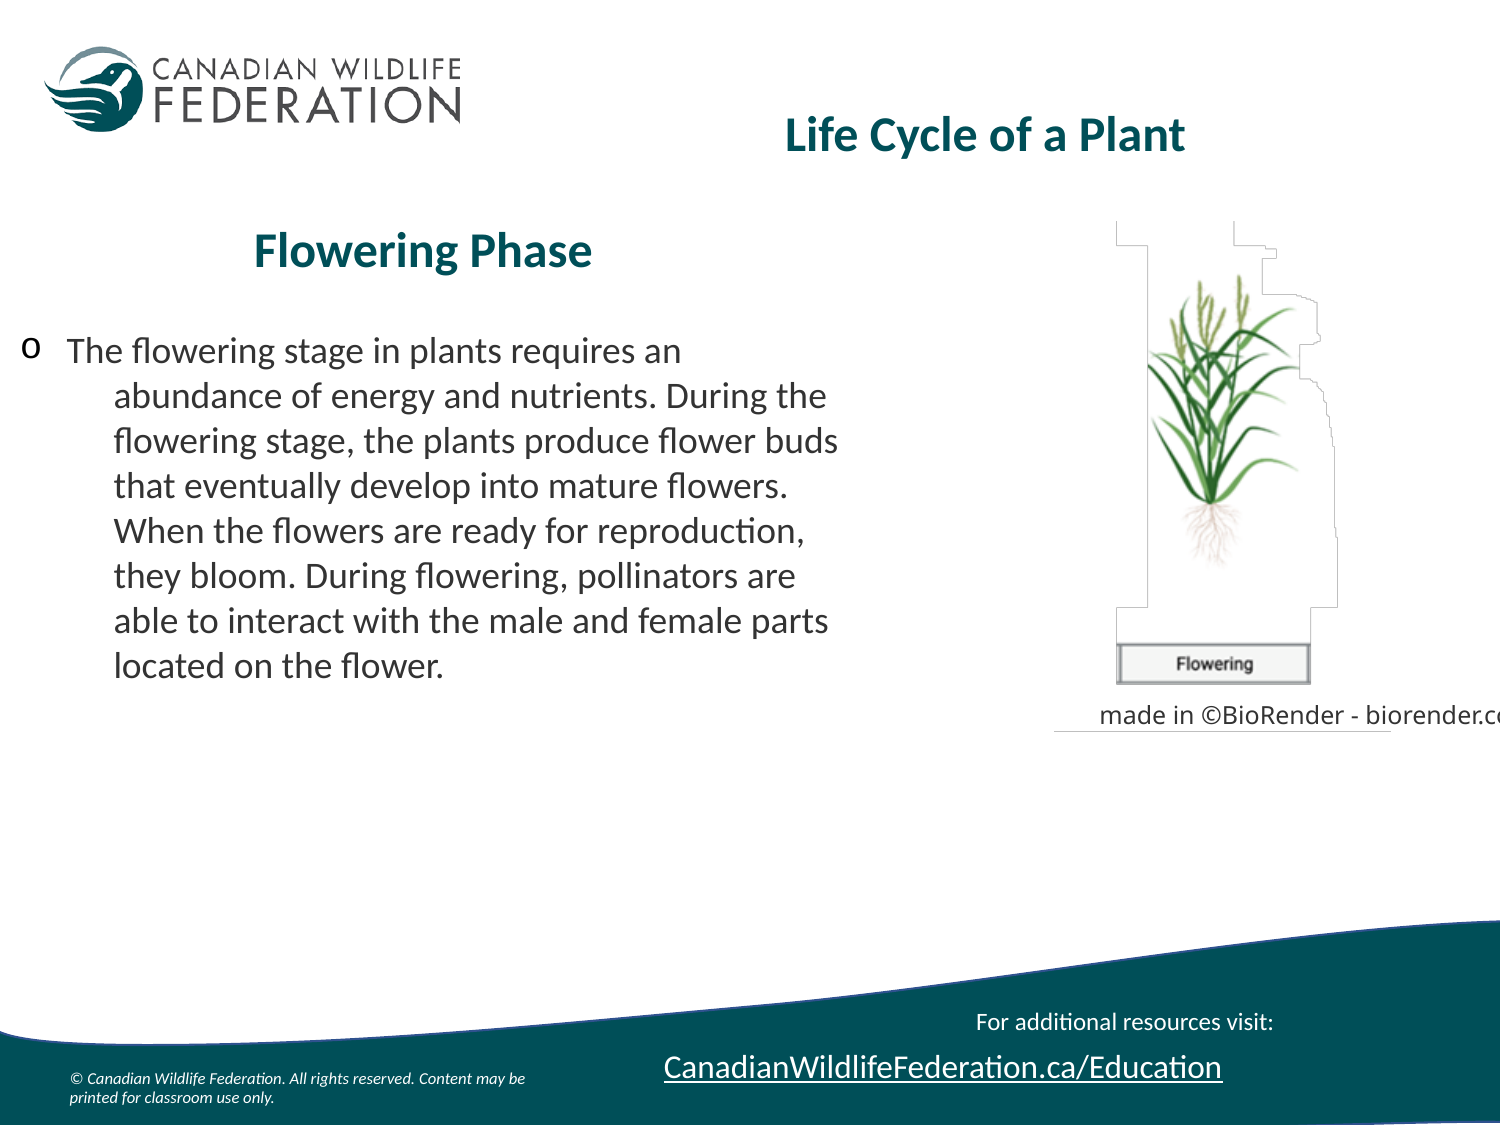

Life Cycle of a Plant
Flowering Phase
The flowering stage in plants requires an abundance of energy and nutrients. During the flowering stage, the plants produce flower buds that eventually develop into mature flowers. When the flowers are ready for reproduction, they bloom. During flowering, pollinators are able to interact with the male and female parts located on the flower.
made in ©BioRender - biorender.com
For additional resources visit:
CanadianWildlifeFederation.ca/Education
© Canadian Wildlife Federation. All rights reserved. Content may be printed for classroom use only.